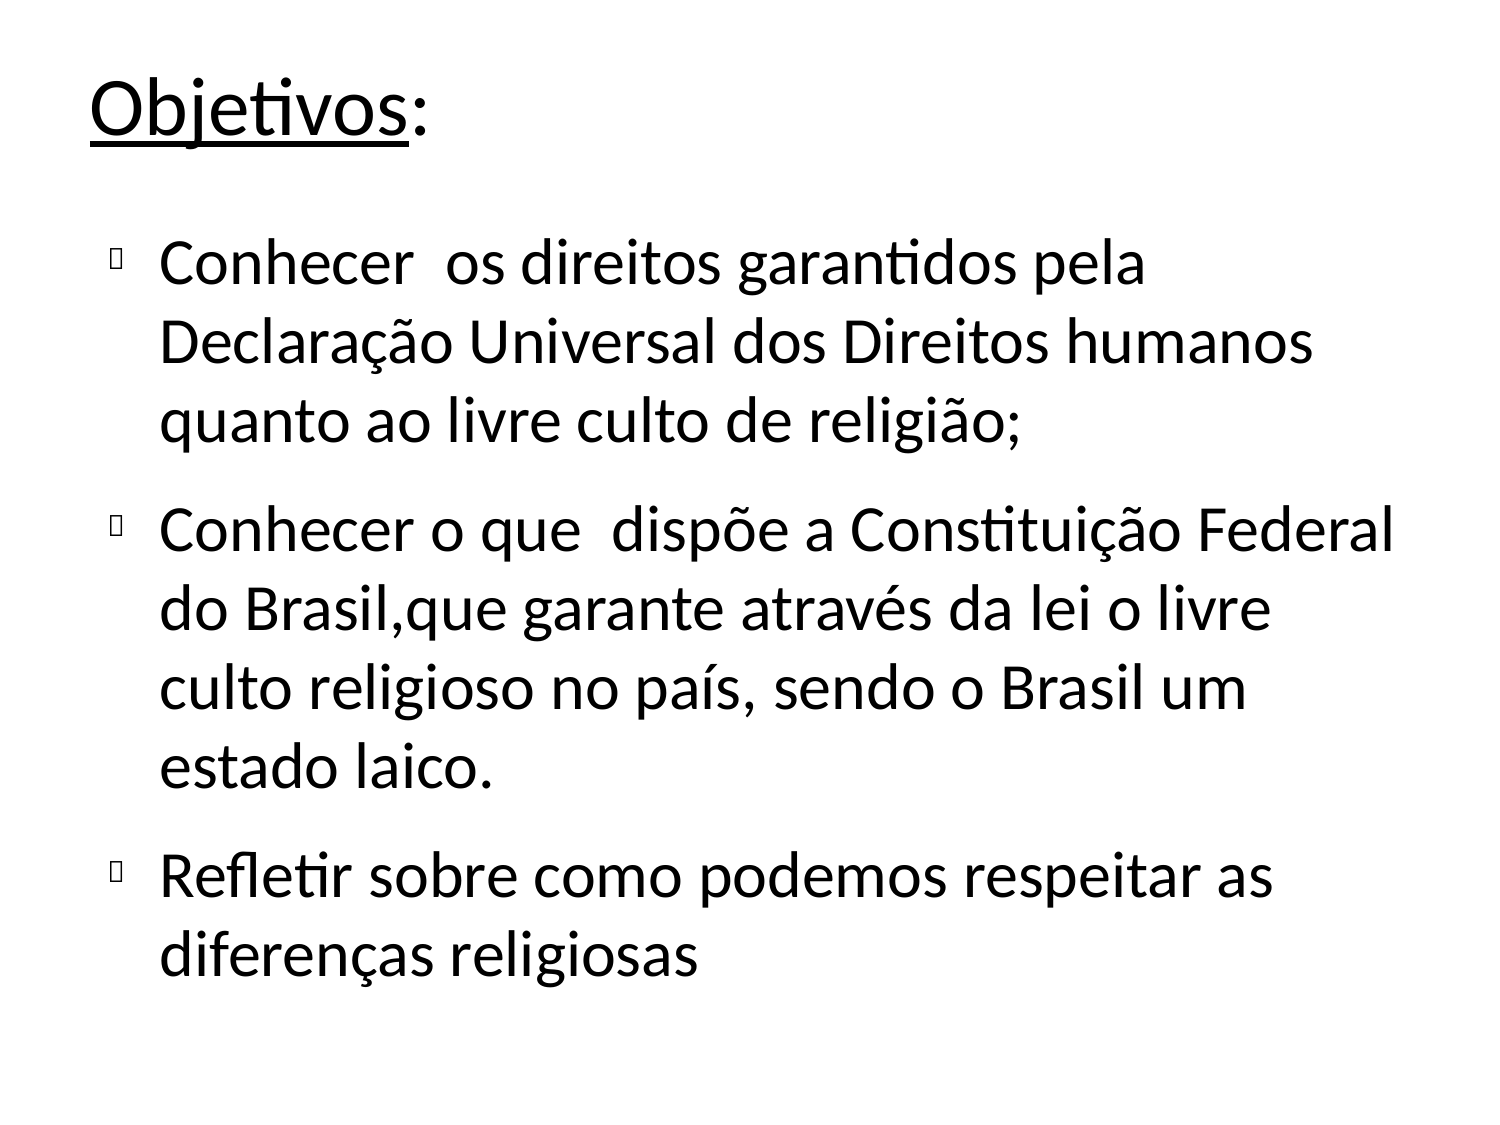

# Objetivos:
Conhecer os direitos garantidos pela Declaração Universal dos Direitos humanos quanto ao livre culto de religião;
Conhecer o que dispõe a Constituição Federal do Brasil,que garante através da lei o livre culto religioso no país, sendo o Brasil um estado laico.
Refletir sobre como podemos respeitar as diferenças religiosas